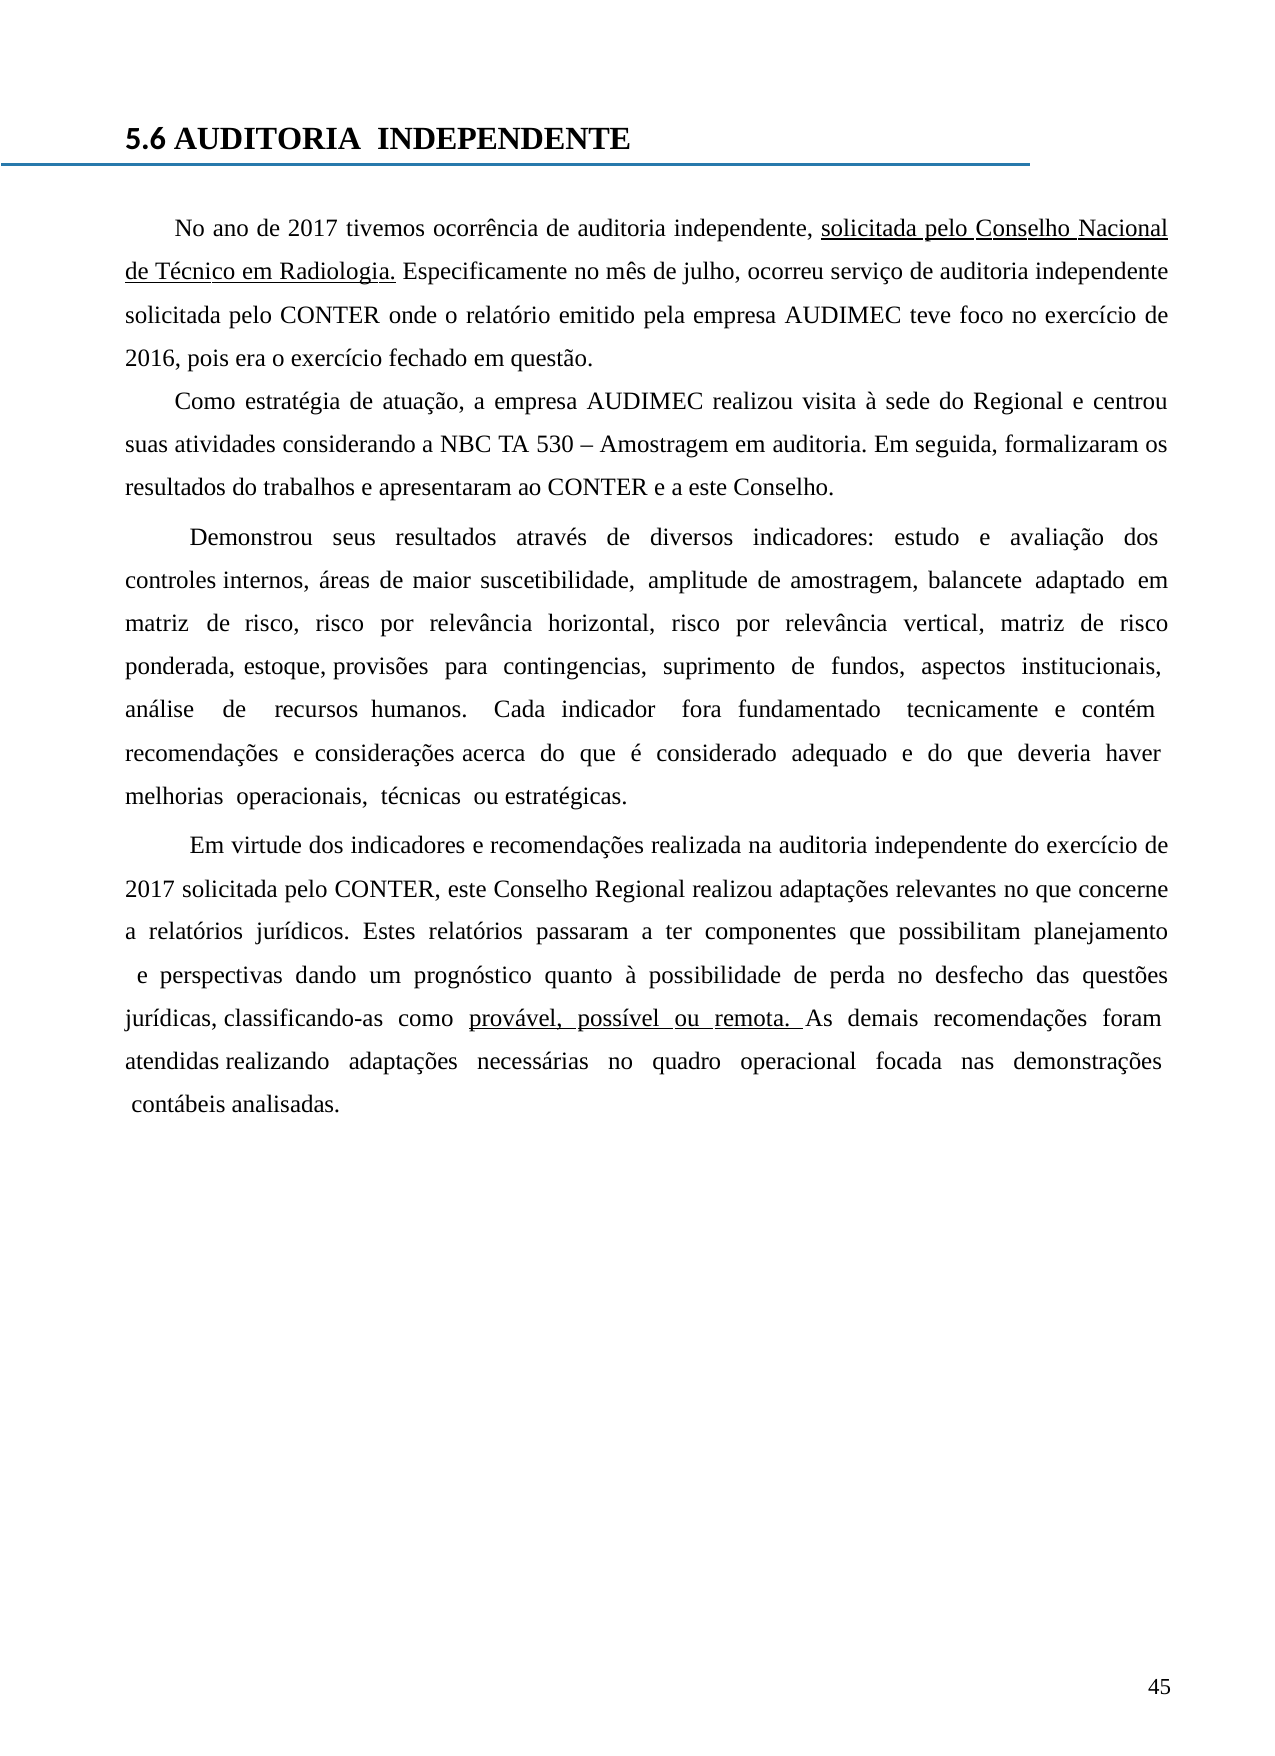

5.6 AUDITORIA INDEPENDENTE
No ano de 2017 tivemos ocorrência de auditoria independente, solicitada pelo Conselho Nacional de Técnico em Radiologia. Especificamente no mês de julho, ocorreu serviço de auditoria independente solicitada pelo CONTER onde o relatório emitido pela empresa AUDIMEC teve foco no exercício de 2016, pois era o exercício fechado em questão.
Como estratégia de atuação, a empresa AUDIMEC realizou visita à sede do Regional e centrou suas atividades considerando a NBC TA 530 – Amostragem em auditoria. Em seguida, formalizaram os resultados do trabalhos e apresentaram ao CONTER e a este Conselho.
Demonstrou seus resultados através de diversos indicadores: estudo e avaliação dos controles internos, áreas de maior suscetibilidade, amplitude de amostragem, balancete adaptado em matriz de risco, risco por relevância horizontal, risco por relevância vertical, matriz de risco ponderada, estoque, provisões para contingencias, suprimento de fundos, aspectos institucionais, análise de recursos humanos. Cada indicador fora fundamentado tecnicamente e contém recomendações e considerações acerca do que é considerado adequado e do que deveria haver melhorias operacionais, técnicas ou estratégicas.
Em virtude dos indicadores e recomendações realizada na auditoria independente do exercício de 2017 solicitada pelo CONTER, este Conselho Regional realizou adaptações relevantes no que concerne a relatórios jurídicos. Estes relatórios passaram a ter componentes que possibilitam planejamento e perspectivas dando um prognóstico quanto à possibilidade de perda no desfecho das questões jurídicas, classificando-as como provável, possível ou remota. As demais recomendações foram atendidas realizando adaptações necessárias no quadro operacional focada nas demonstrações contábeis analisadas.